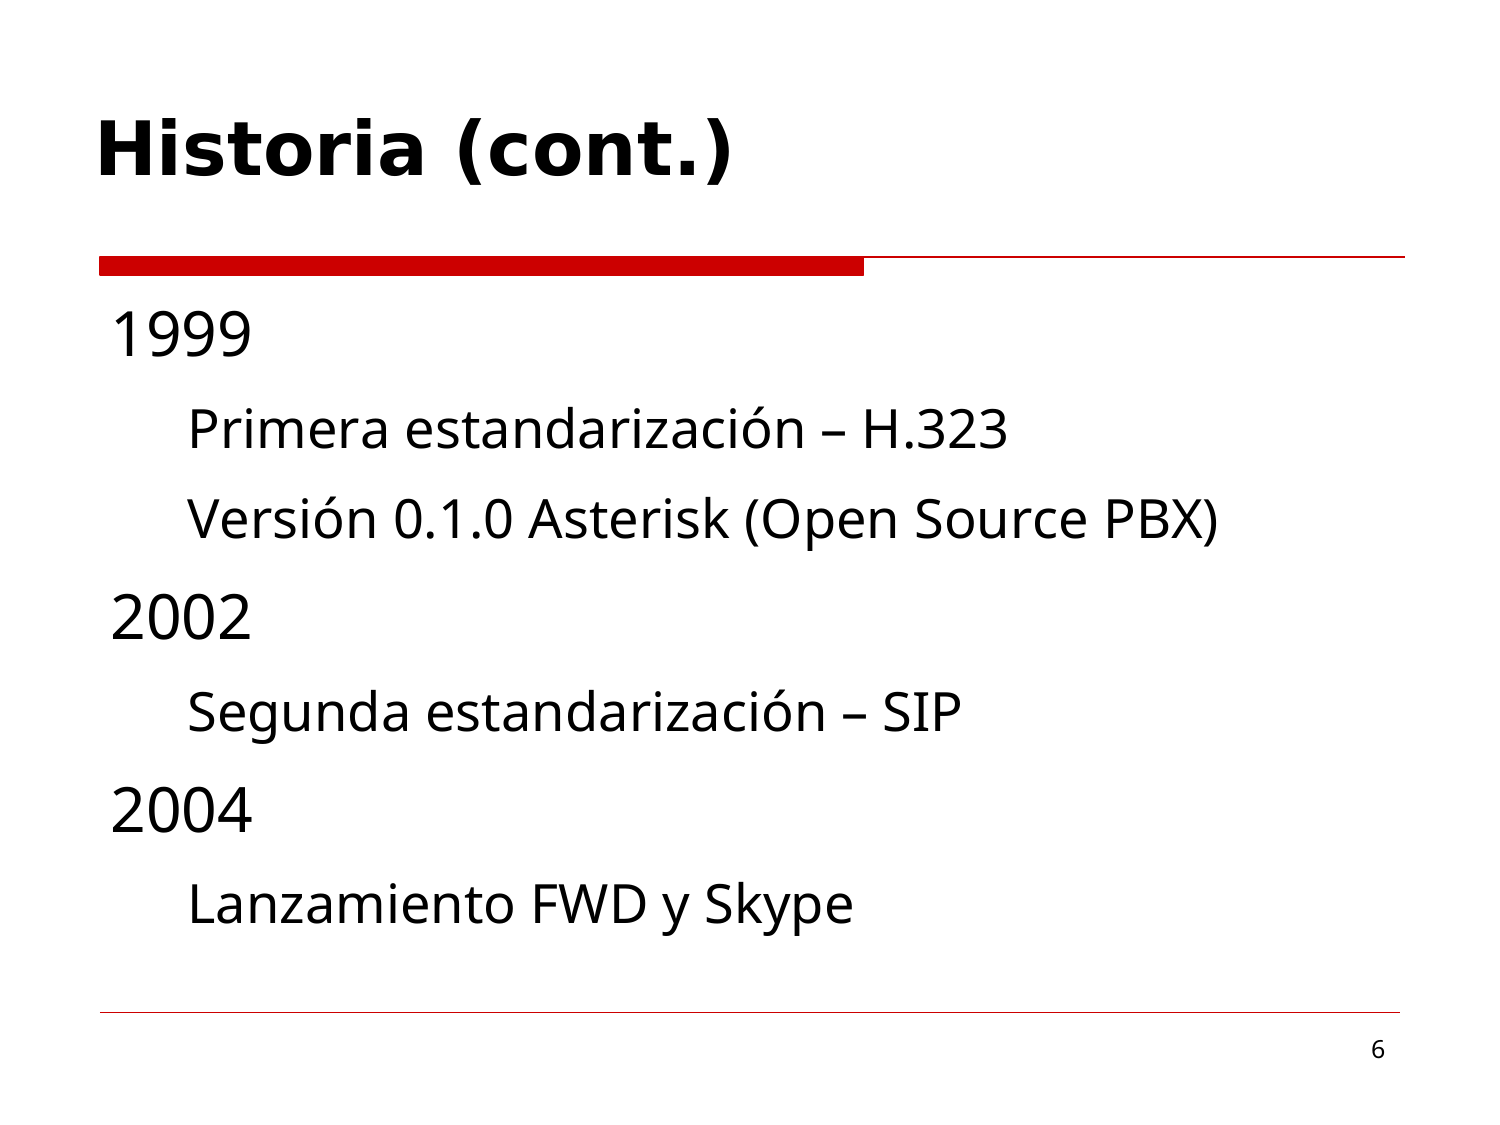

# Historia (cont.)
1999
Primera estandarización – H.323
Versión 0.1.0 Asterisk (Open Source PBX)
2002
Segunda estandarización – SIP
2004
Lanzamiento FWD y Skype